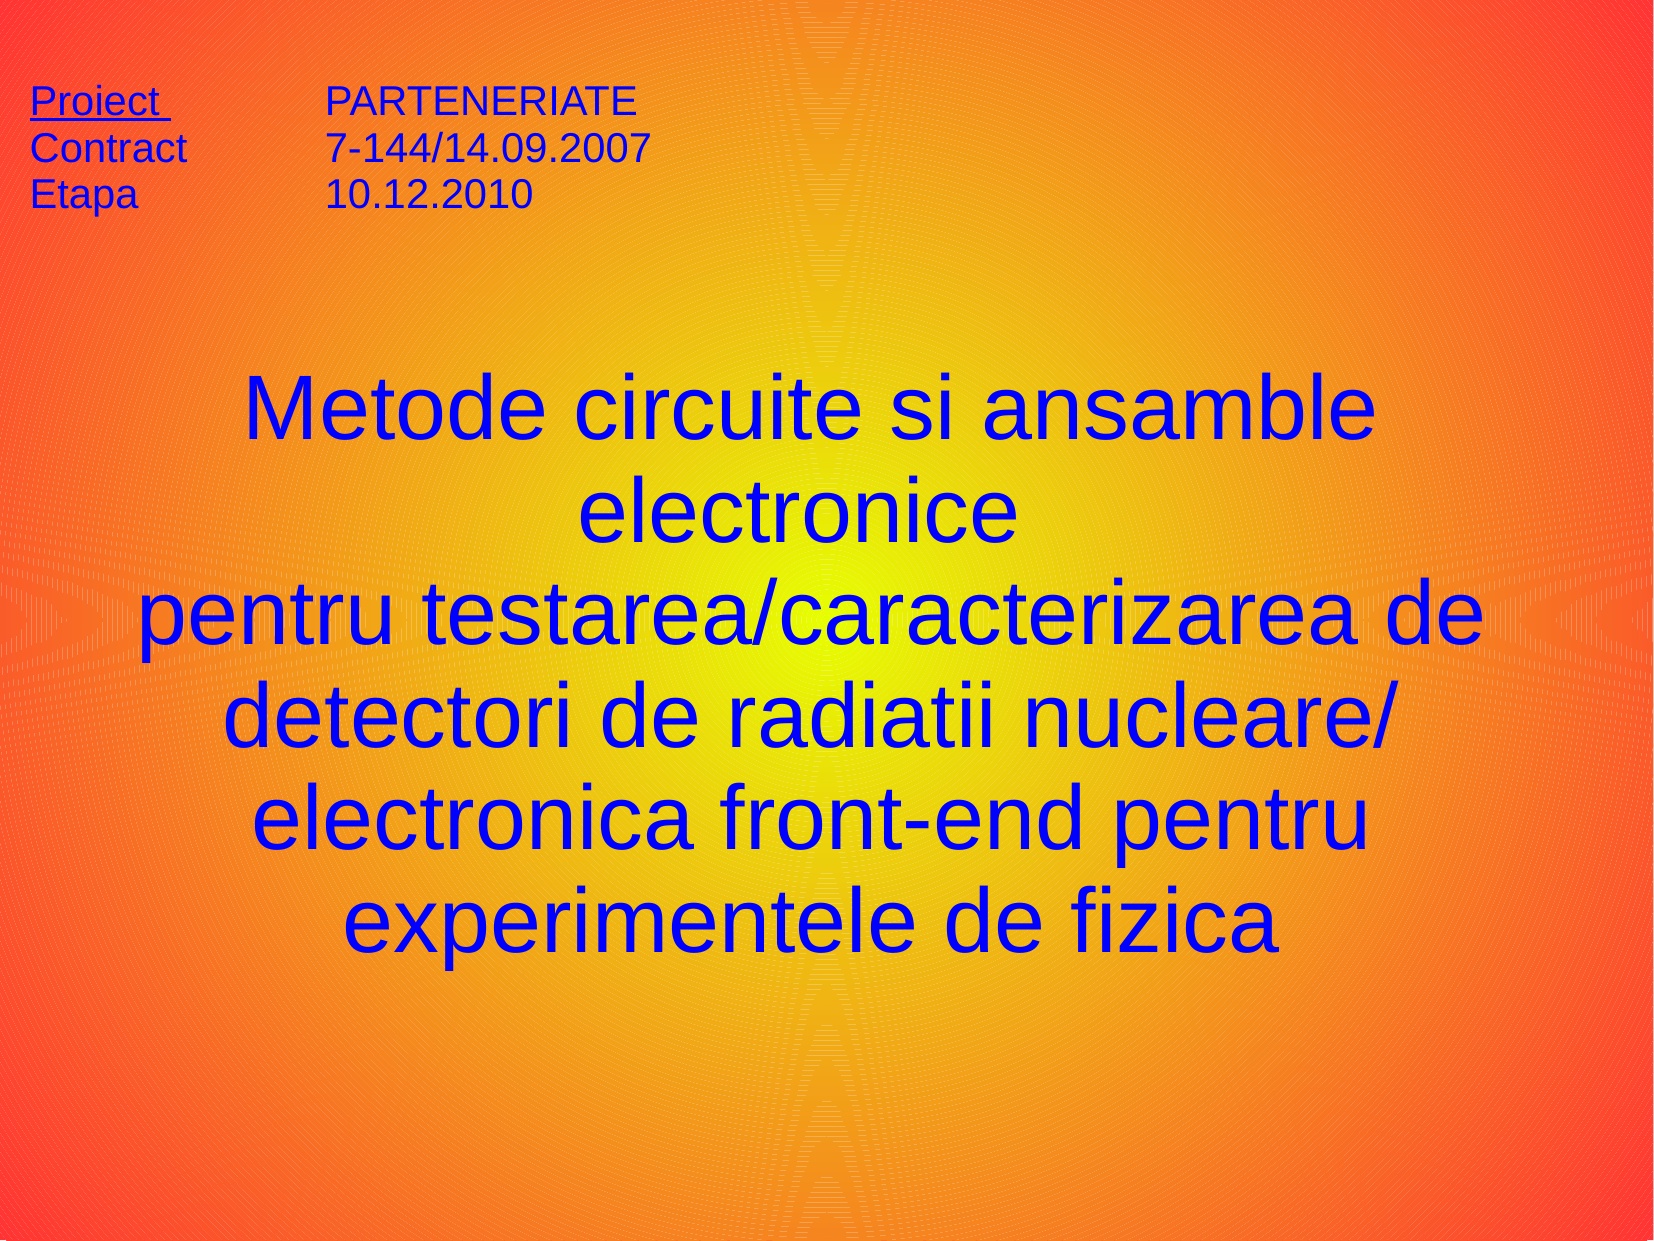

Proiect 		PARTENERIATE
Contract		7-144/14.09.2007
Etapa			10.12.2010
Metode circuite si ansamble electronice
pentru testarea/caracterizarea de detectori de radiatii nucleare/
electronica front-end pentru experimentele de fizica